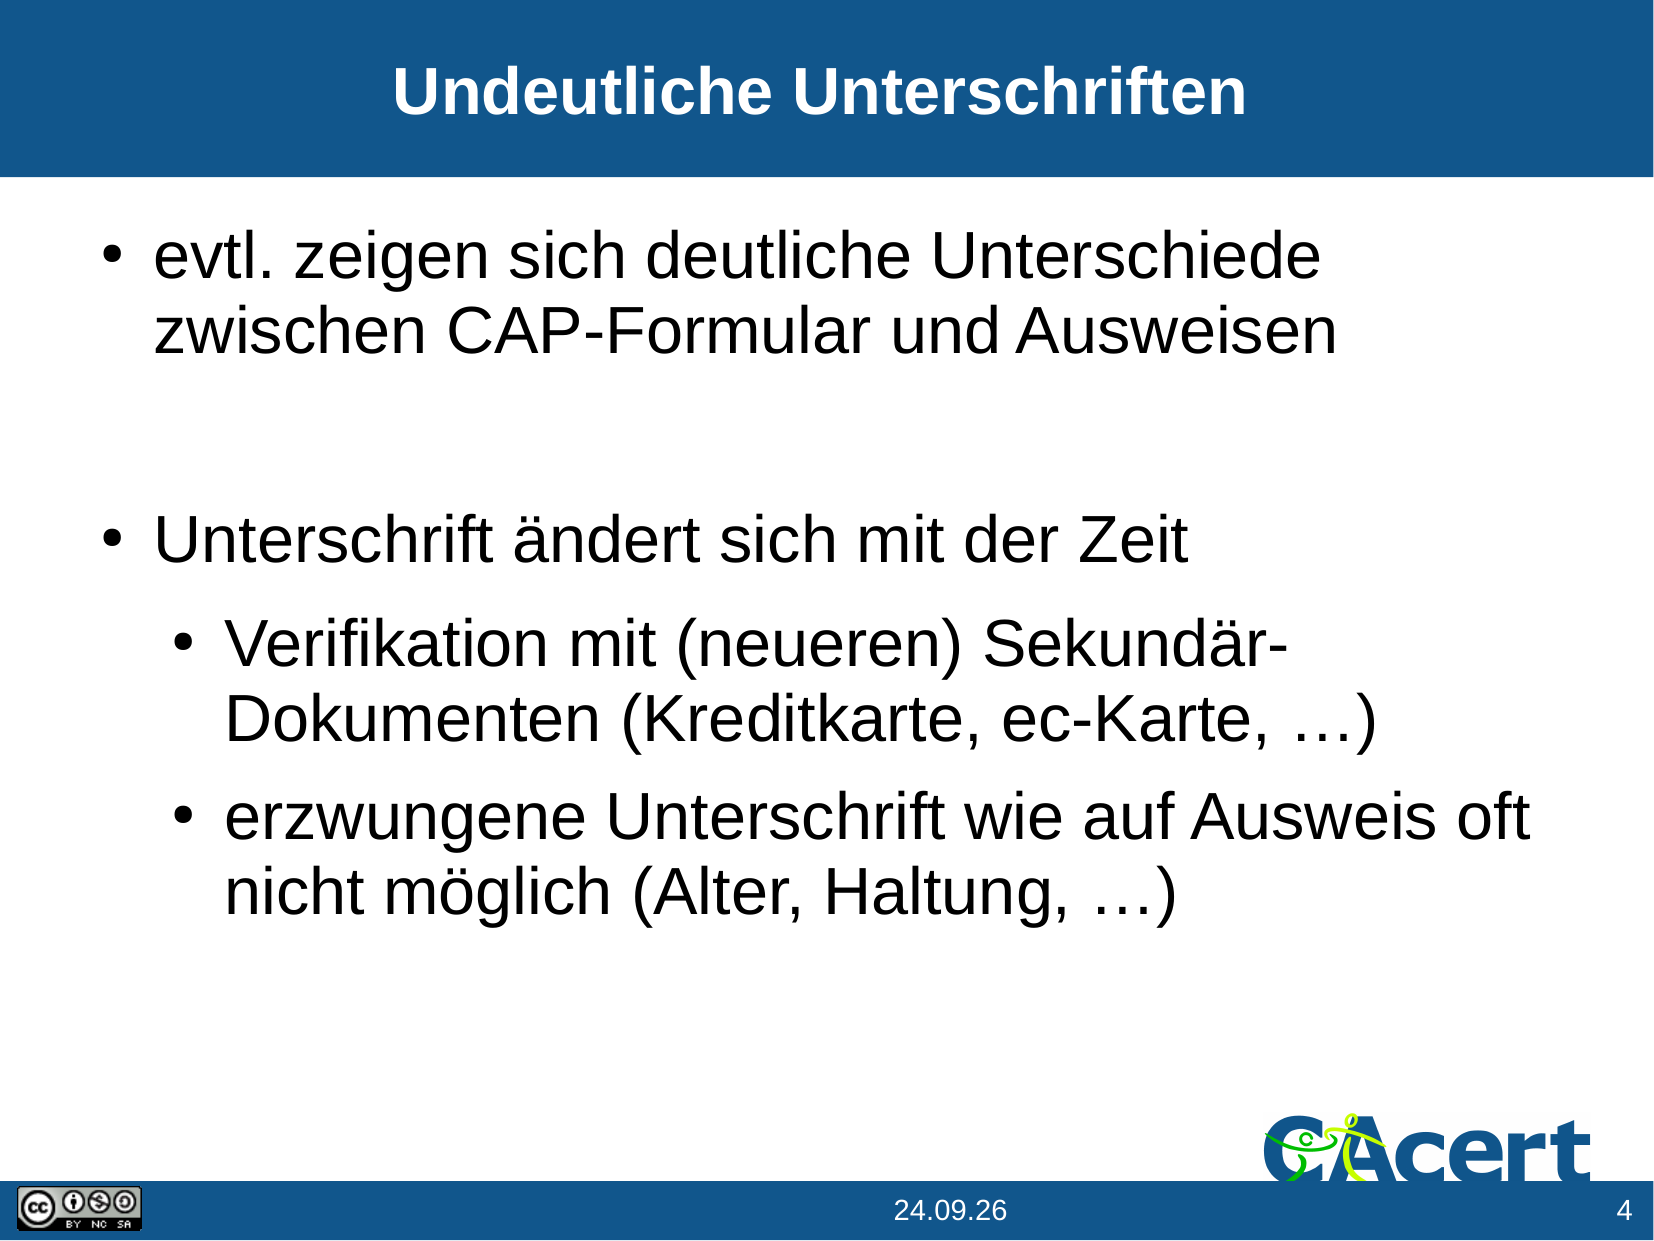

# Undeutliche Unterschriften
evtl. zeigen sich deutliche Unterschiede zwischen CAP-Formular und Ausweisen
Unterschrift ändert sich mit der Zeit
Verifikation mit (neueren) Sekundär-Dokumenten (Kreditkarte, ec-Karte, …)
erzwungene Unterschrift wie auf Ausweis oft nicht möglich (Alter, Haltung, …)